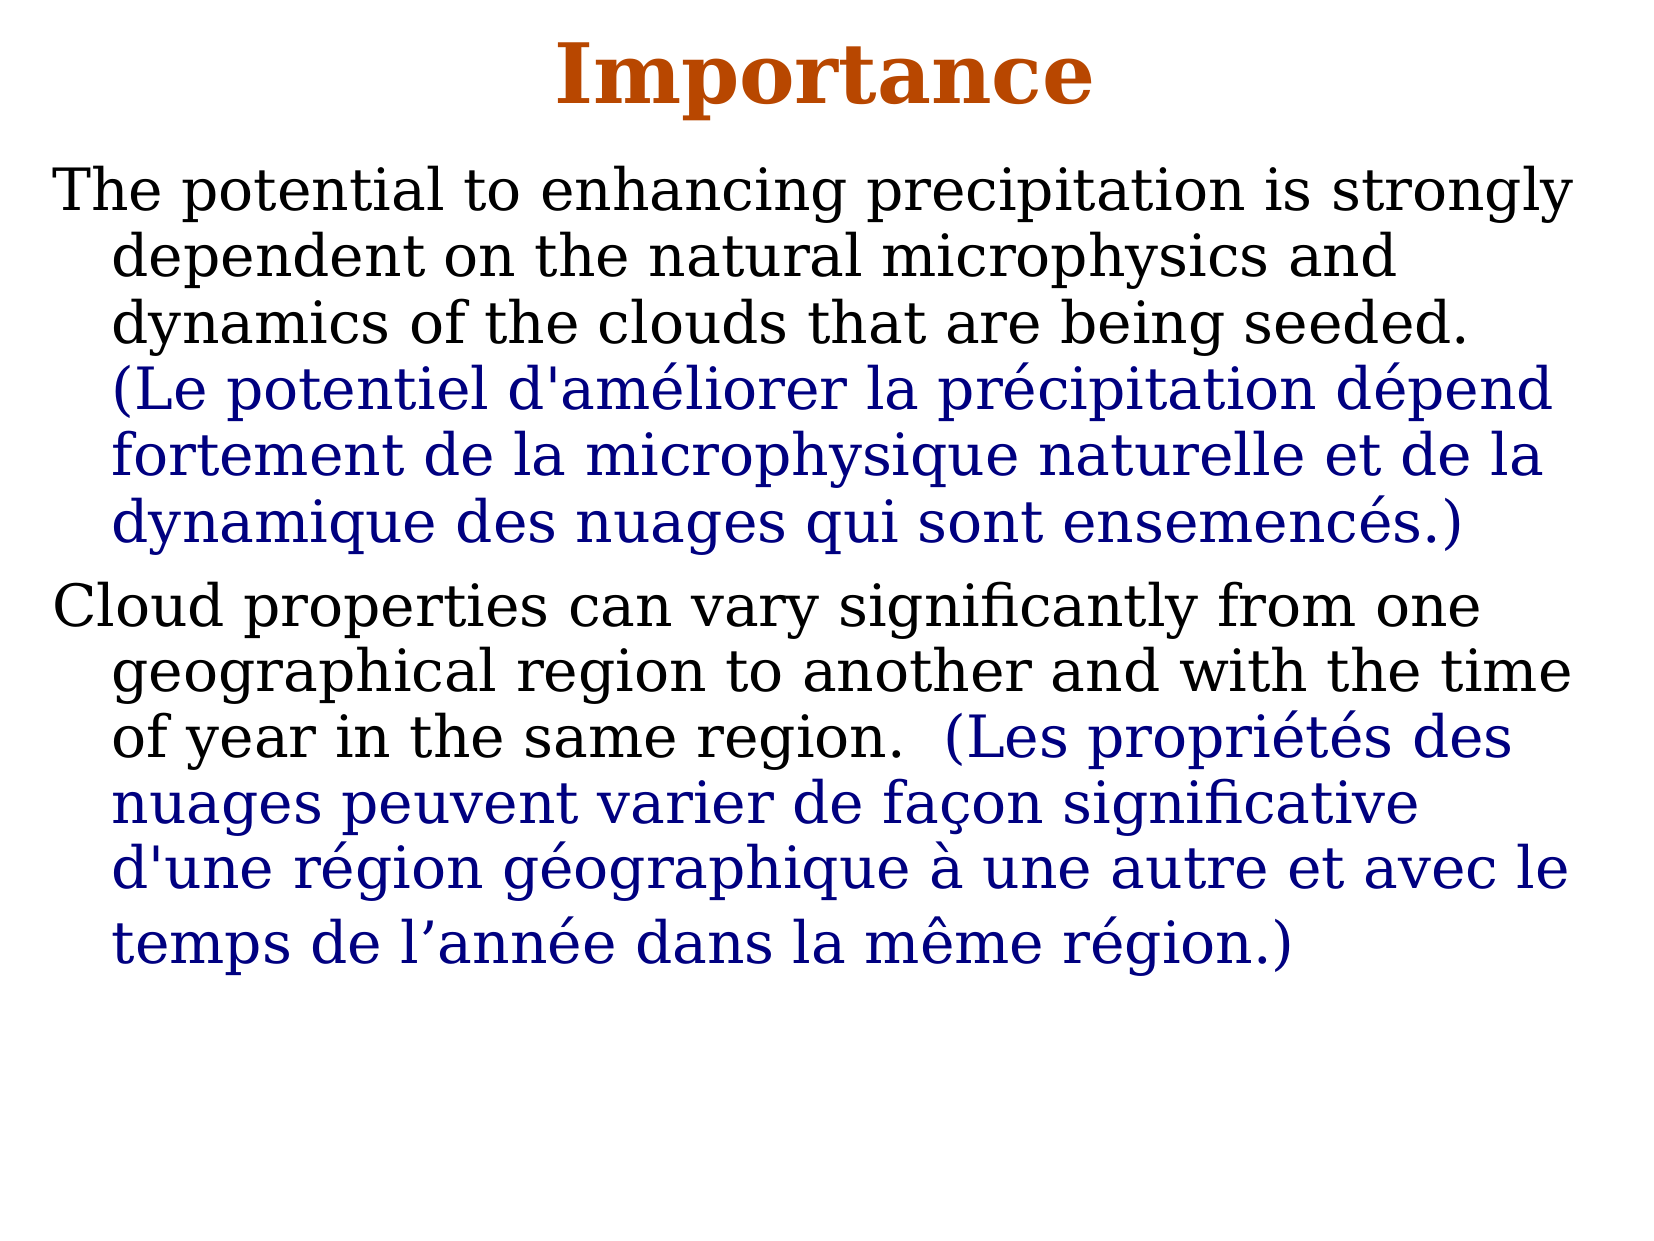

# Importance
The potential to enhancing precipitation is strongly dependent on the natural microphysics and dynamics of the clouds that are being seeded. (Le potentiel d'améliorer la précipitation dépend fortement de la microphysique naturelle et de la dynamique des nuages qui sont ensemencés.)
Cloud properties can vary significantly from one geographical region to another and with the time of year in the same region. (Les propriétés des nuages peuvent varier de façon significative d'une région géographique à une autre et avec le temps de l’année dans la même région.)‏